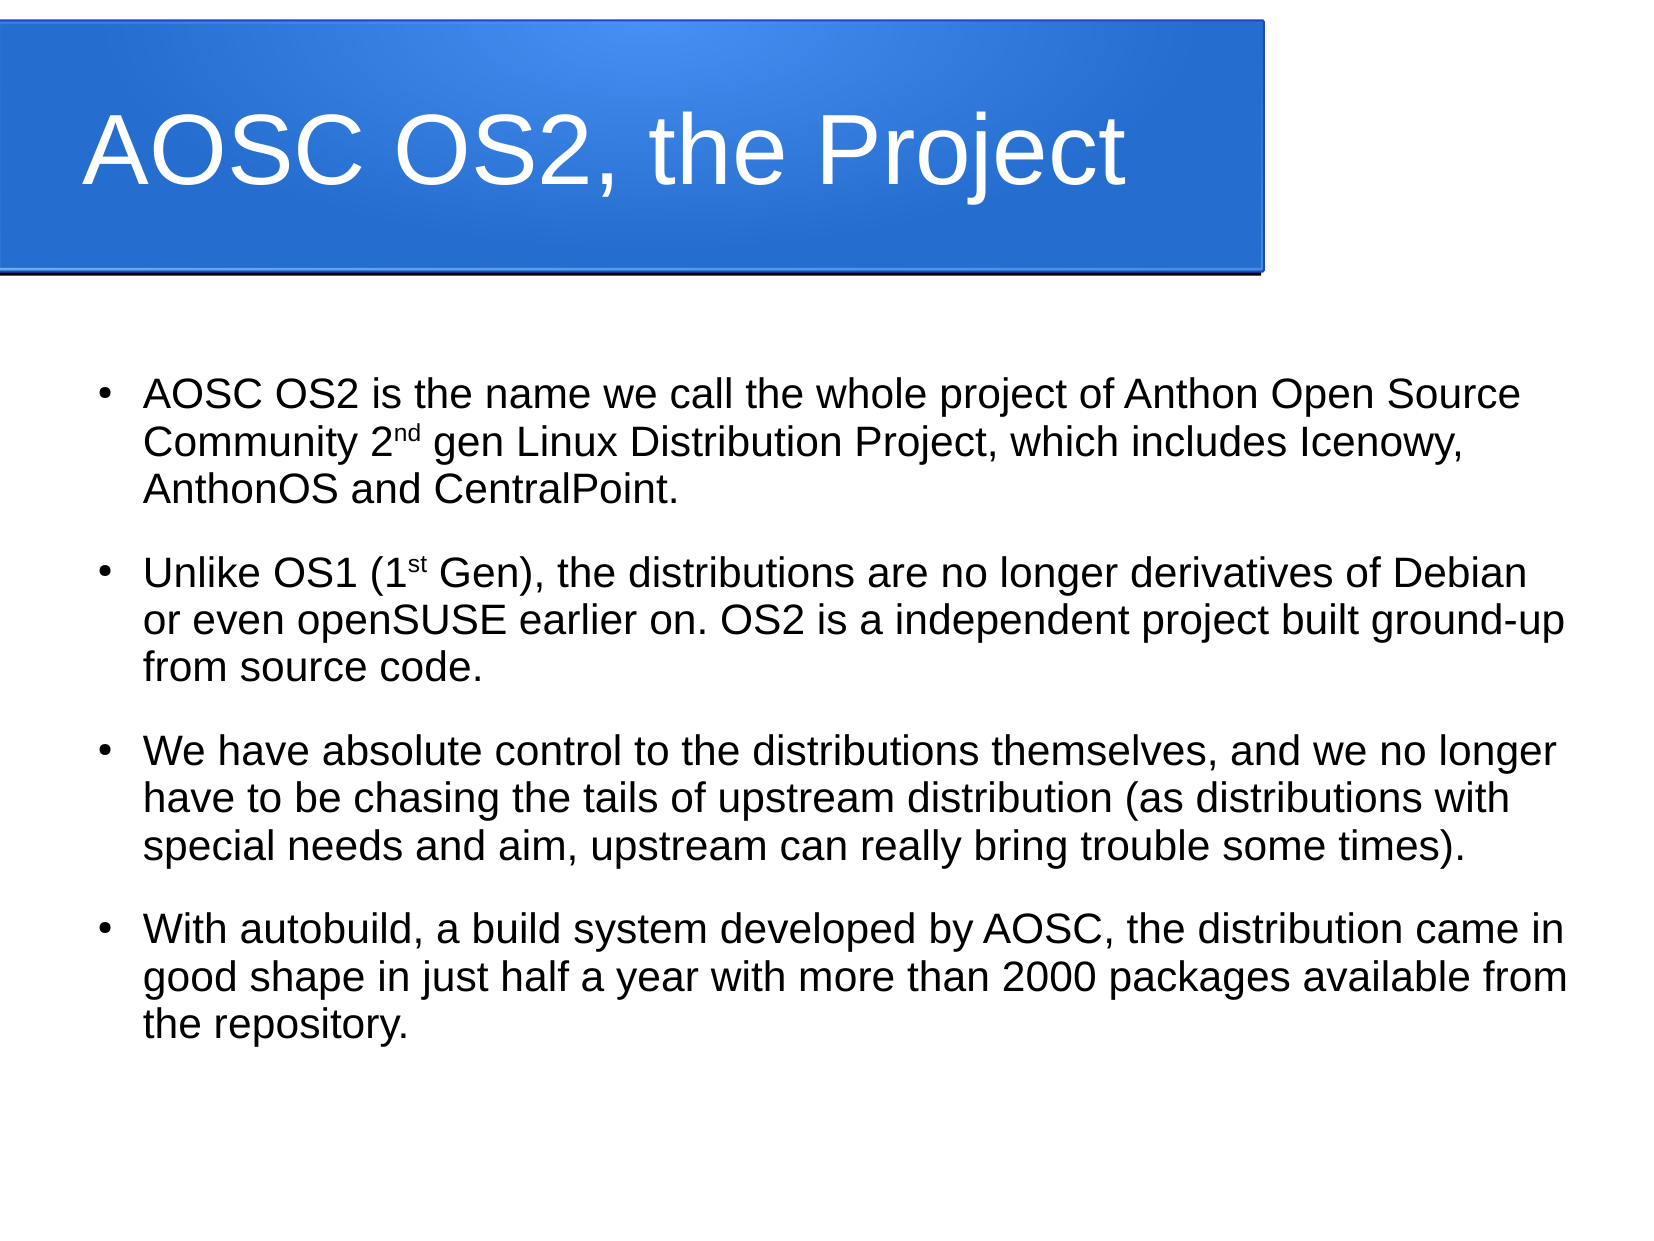

# AOSC OS2, the Project
AOSC OS2 is the name we call the whole project of Anthon Open Source Community 2nd gen Linux Distribution Project, which includes Icenowy, AnthonOS and CentralPoint.
Unlike OS1 (1st Gen), the distributions are no longer derivatives of Debian or even openSUSE earlier on. OS2 is a independent project built ground-up from source code.
We have absolute control to the distributions themselves, and we no longer have to be chasing the tails of upstream distribution (as distributions with special needs and aim, upstream can really bring trouble some times).
With autobuild, a build system developed by AOSC, the distribution came in good shape in just half a year with more than 2000 packages available from the repository.